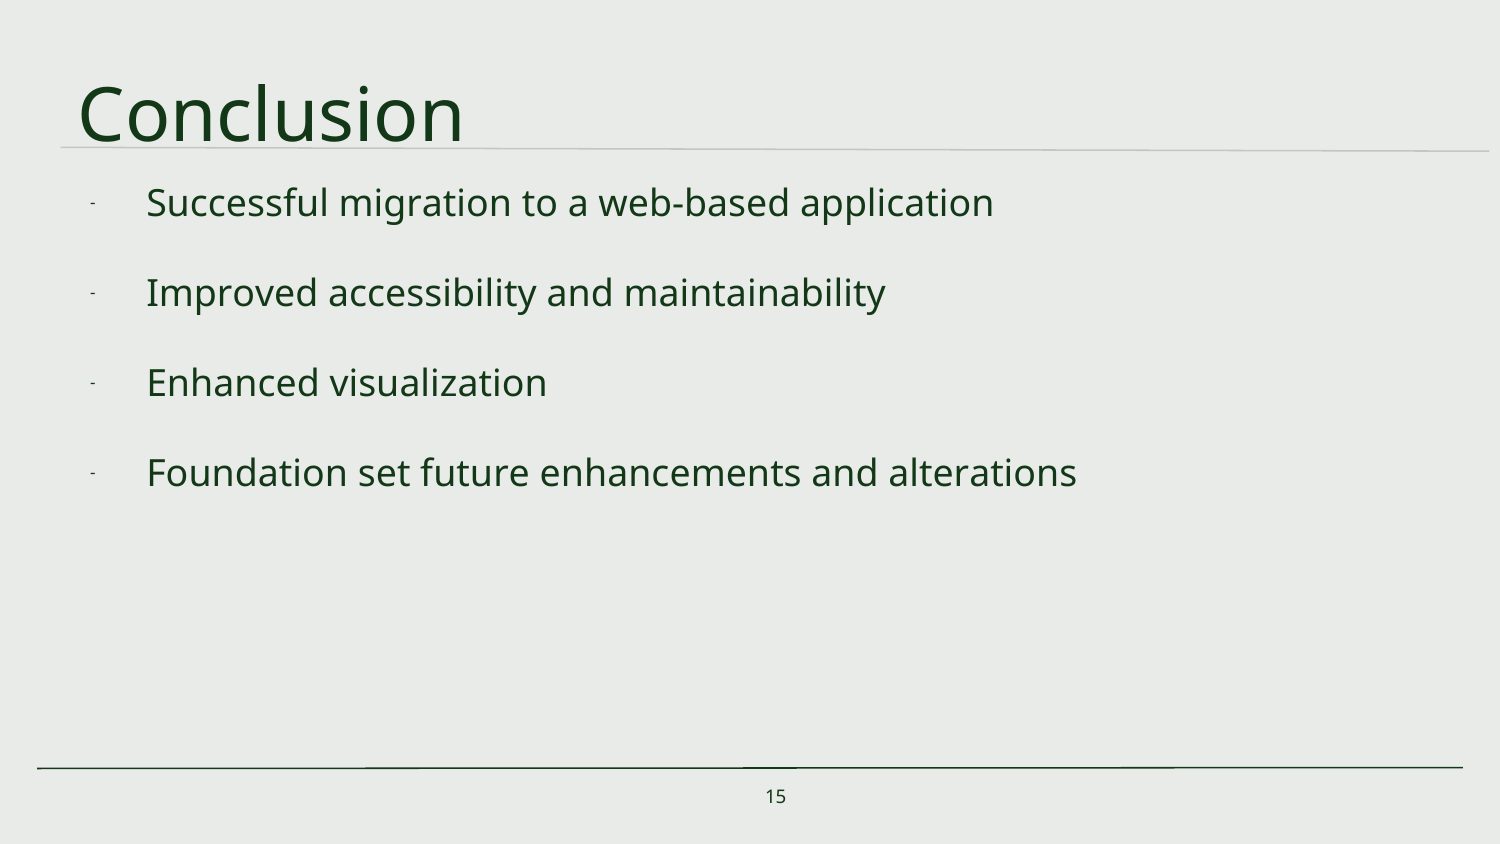

Conclusion
Successful migration to a web-based application
Improved accessibility and maintainability
Enhanced visualization
Foundation set future enhancements and alterations
# 15